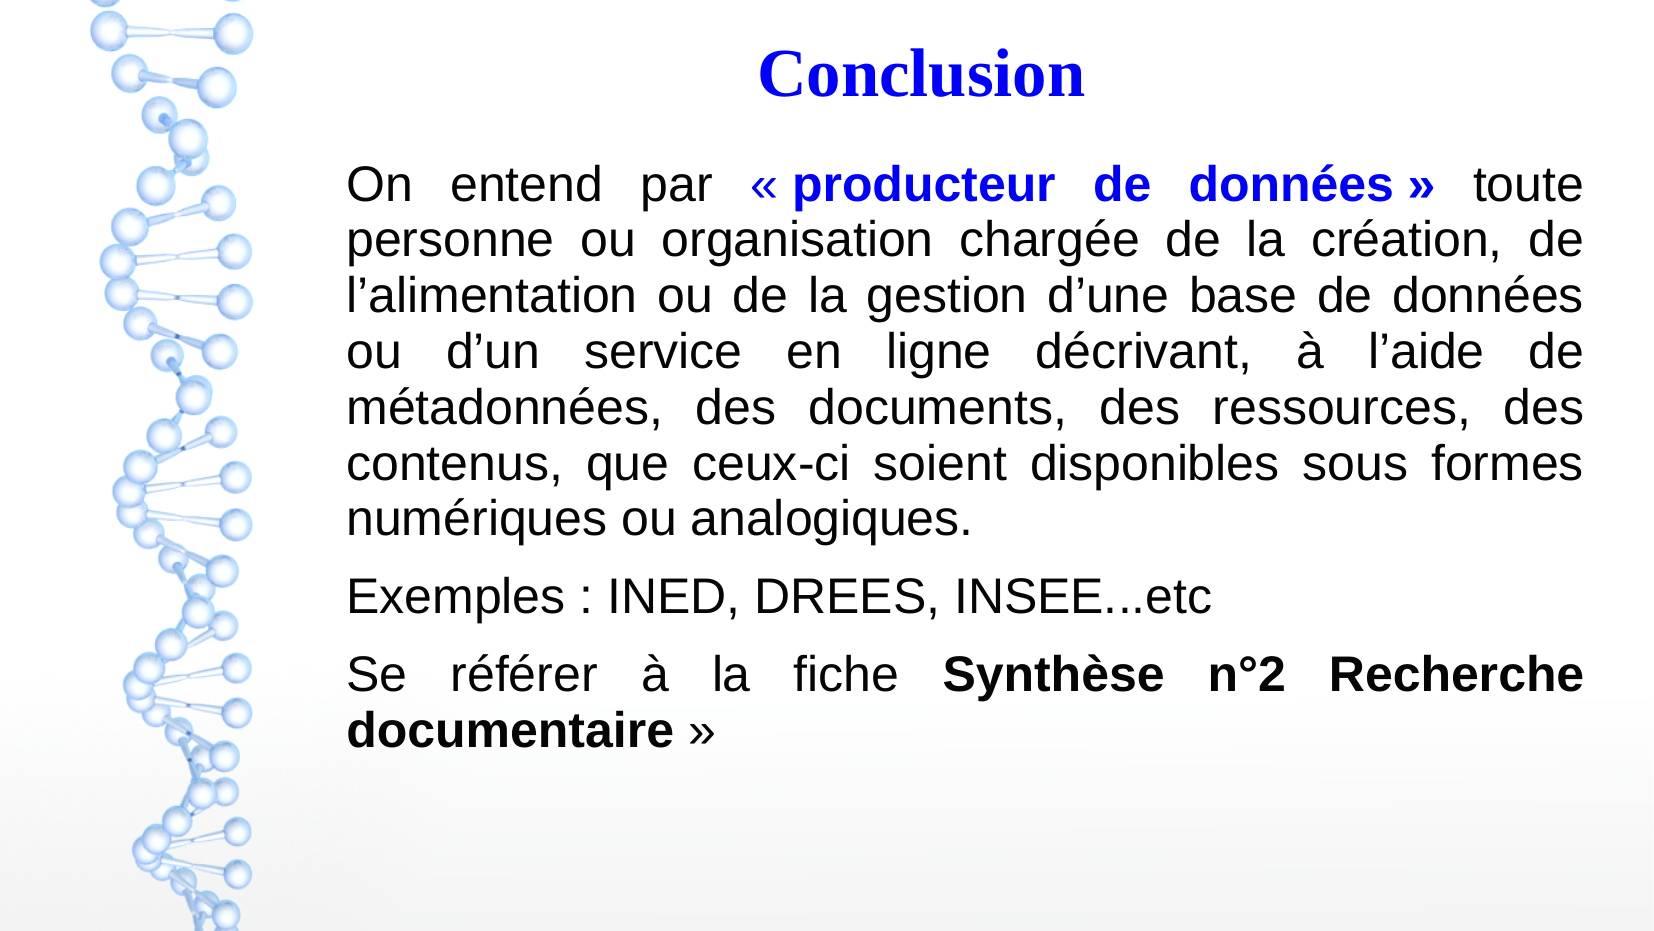

# Conclusion
On entend par « producteur de données » toute personne ou organisation chargée de la création, de l’alimentation ou de la gestion d’une base de données ou d’un service en ligne décrivant, à l’aide de métadonnées, des documents, des ressources, des contenus, que ceux-ci soient disponibles sous formes numériques ou analogiques.
Exemples : INED, DREES, INSEE...etc
Se référer à la fiche Synthèse n°2 Recherche documentaire »